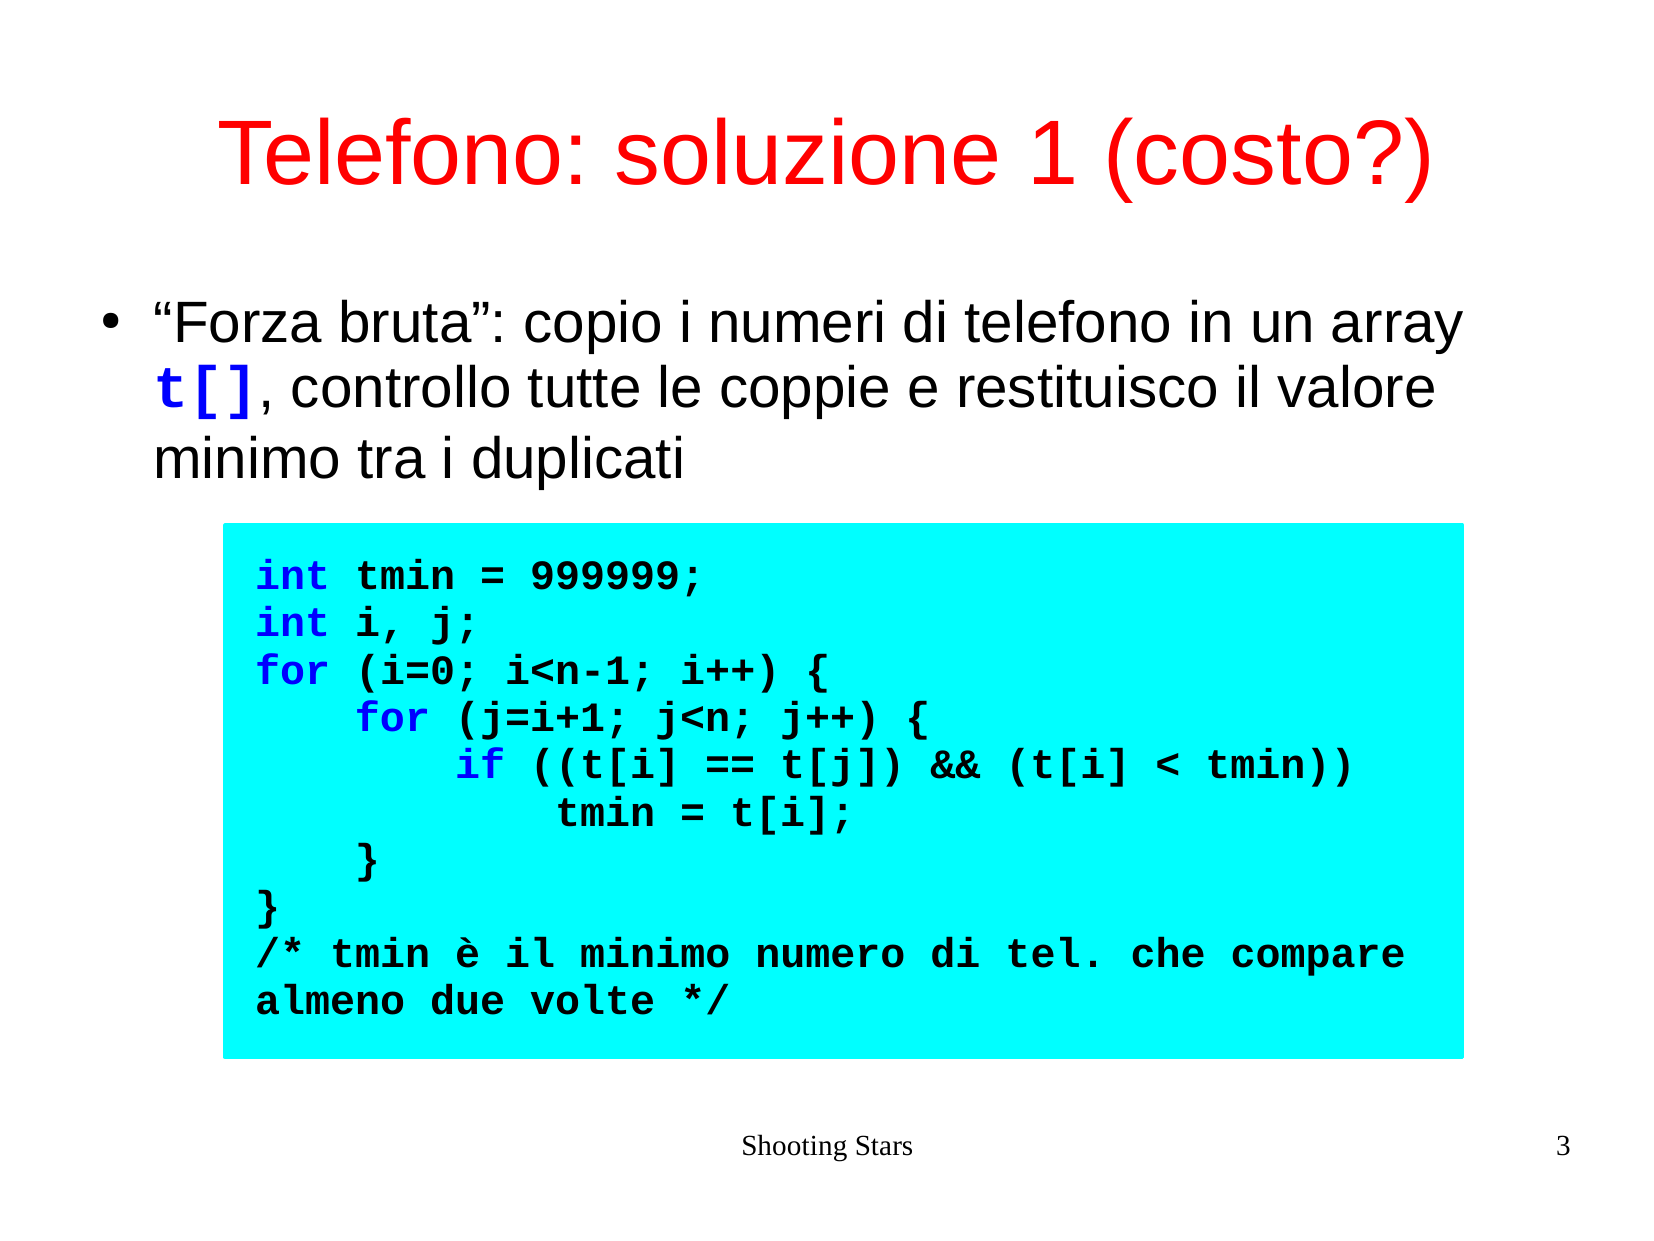

# Telefono: soluzione 1 (costo?)
“Forza bruta”: copio i numeri di telefono in un array t[], controllo tutte le coppie e restituisco il valore minimo tra i duplicati
int tmin = 999999;
int i, j;
for (i=0; i<n-1; i++) {
 for (j=i+1; j<n; j++) {
 if ((t[i] == t[j]) && (t[i] < tmin))
 tmin = t[i];
 }
}
/* tmin è il minimo numero di tel. che compare almeno due volte */
Shooting Stars
3